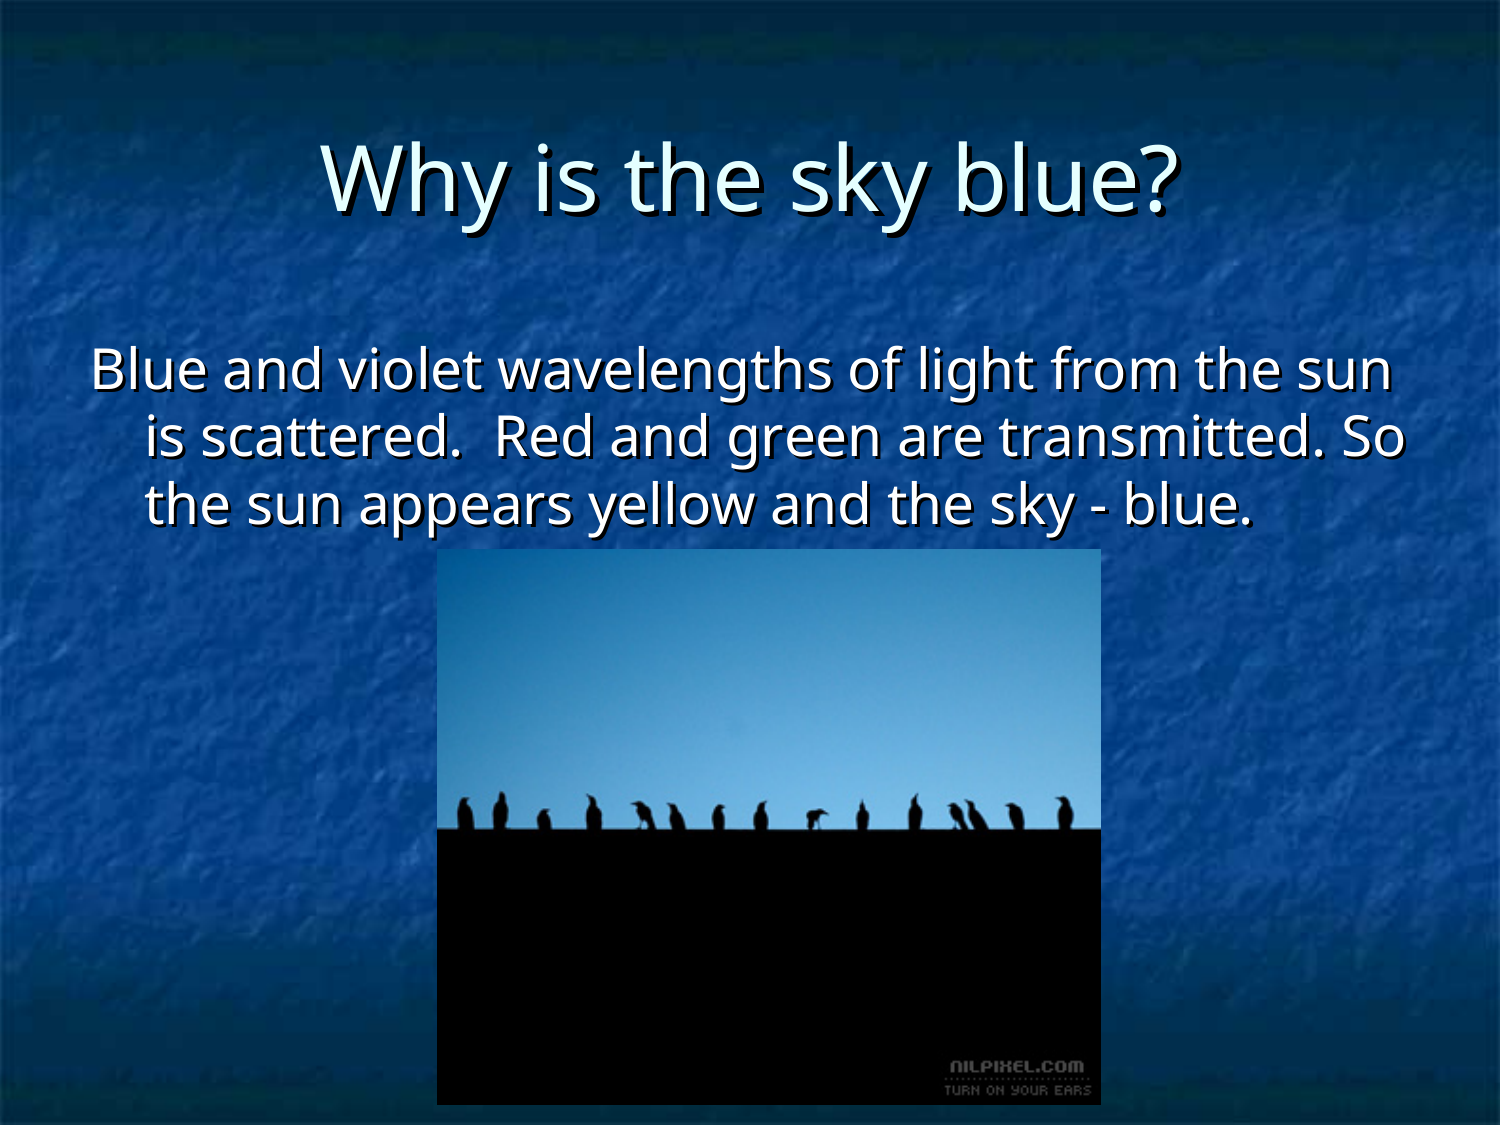

# Why is the sky blue?
Blue and violet wavelengths of light from the sun is scattered. Red and green are transmitted. So the sun appears yellow and the sky - blue.